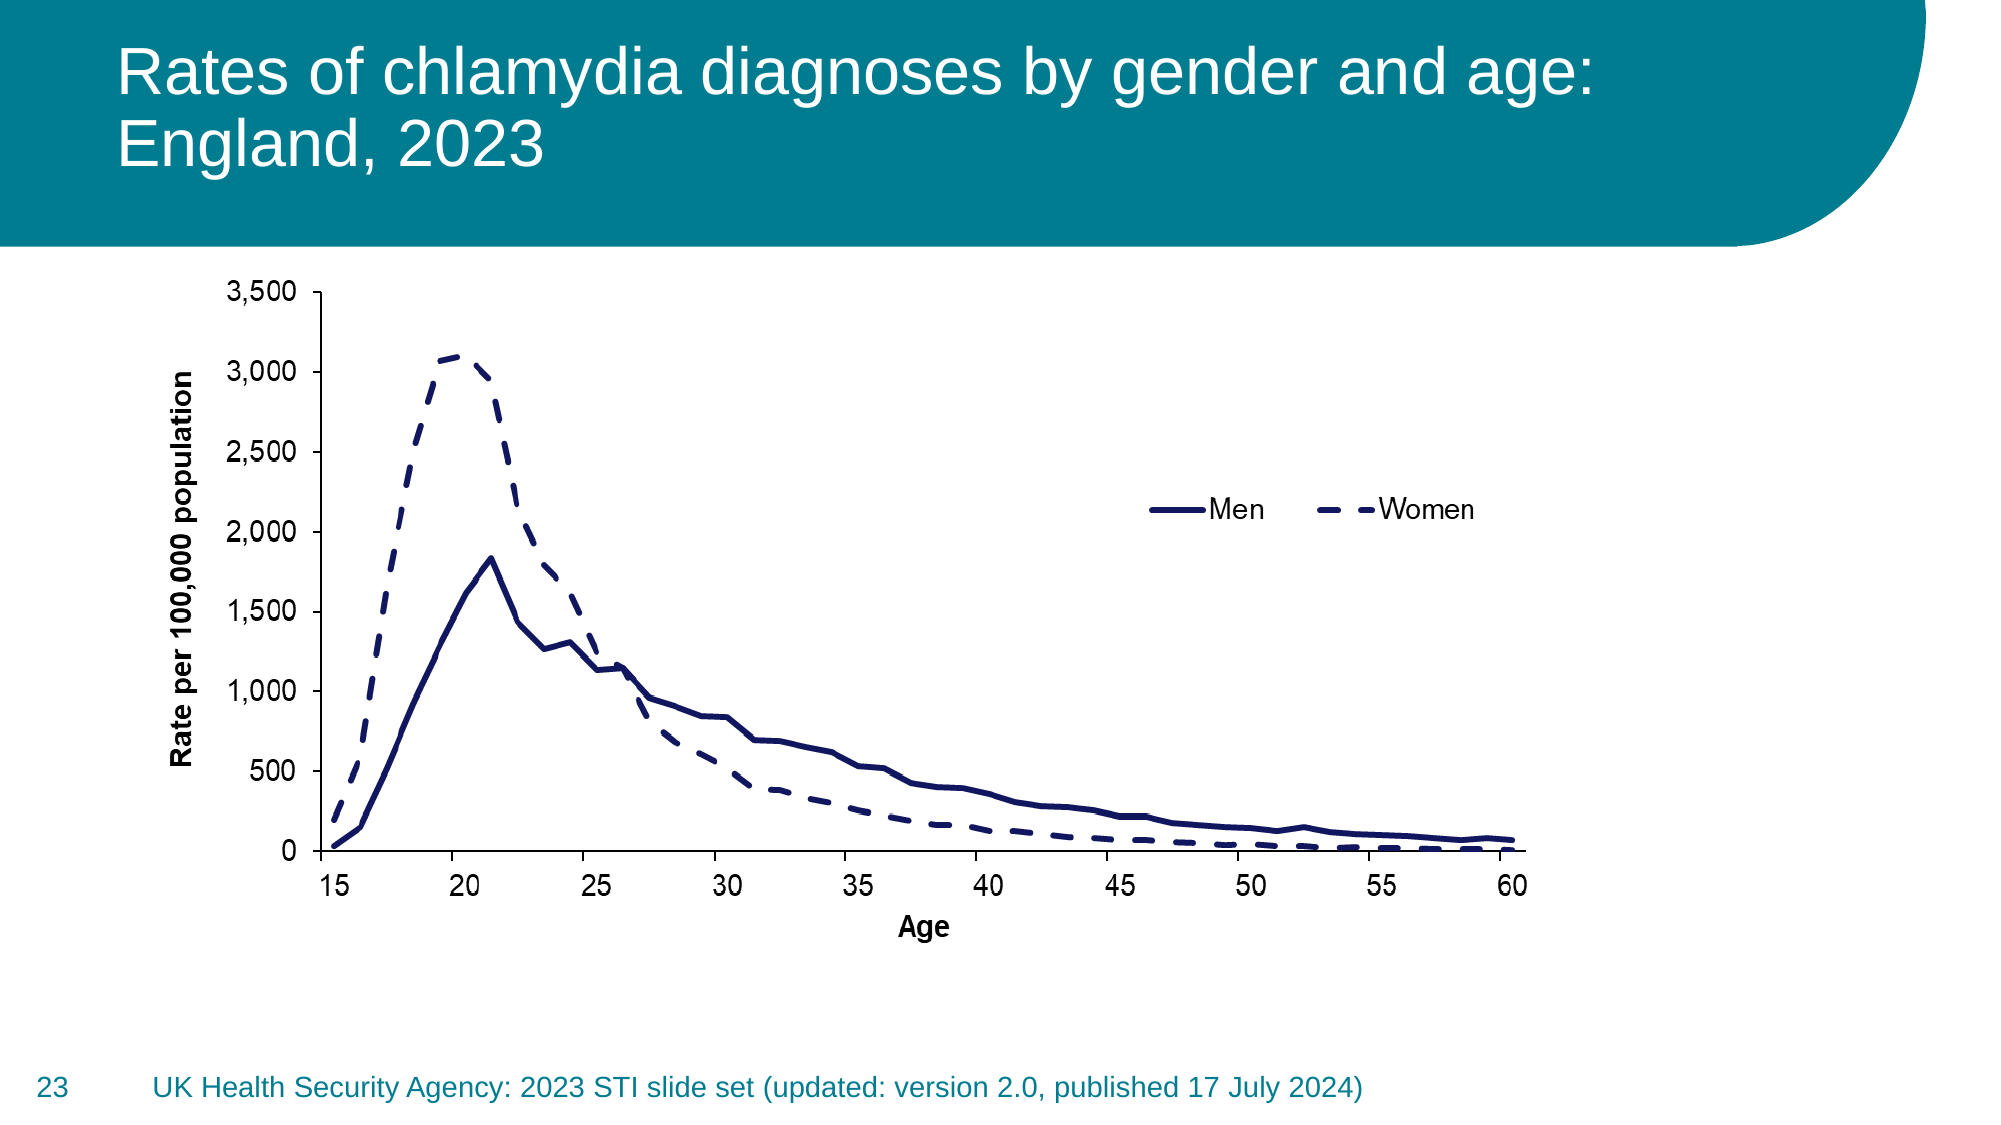

# Rates of chlamydia diagnoses by gender and age: England, 2023
23
UK Health Security Agency: 2023 STI slide set (updated: version 2.0, published 17 July 2024)